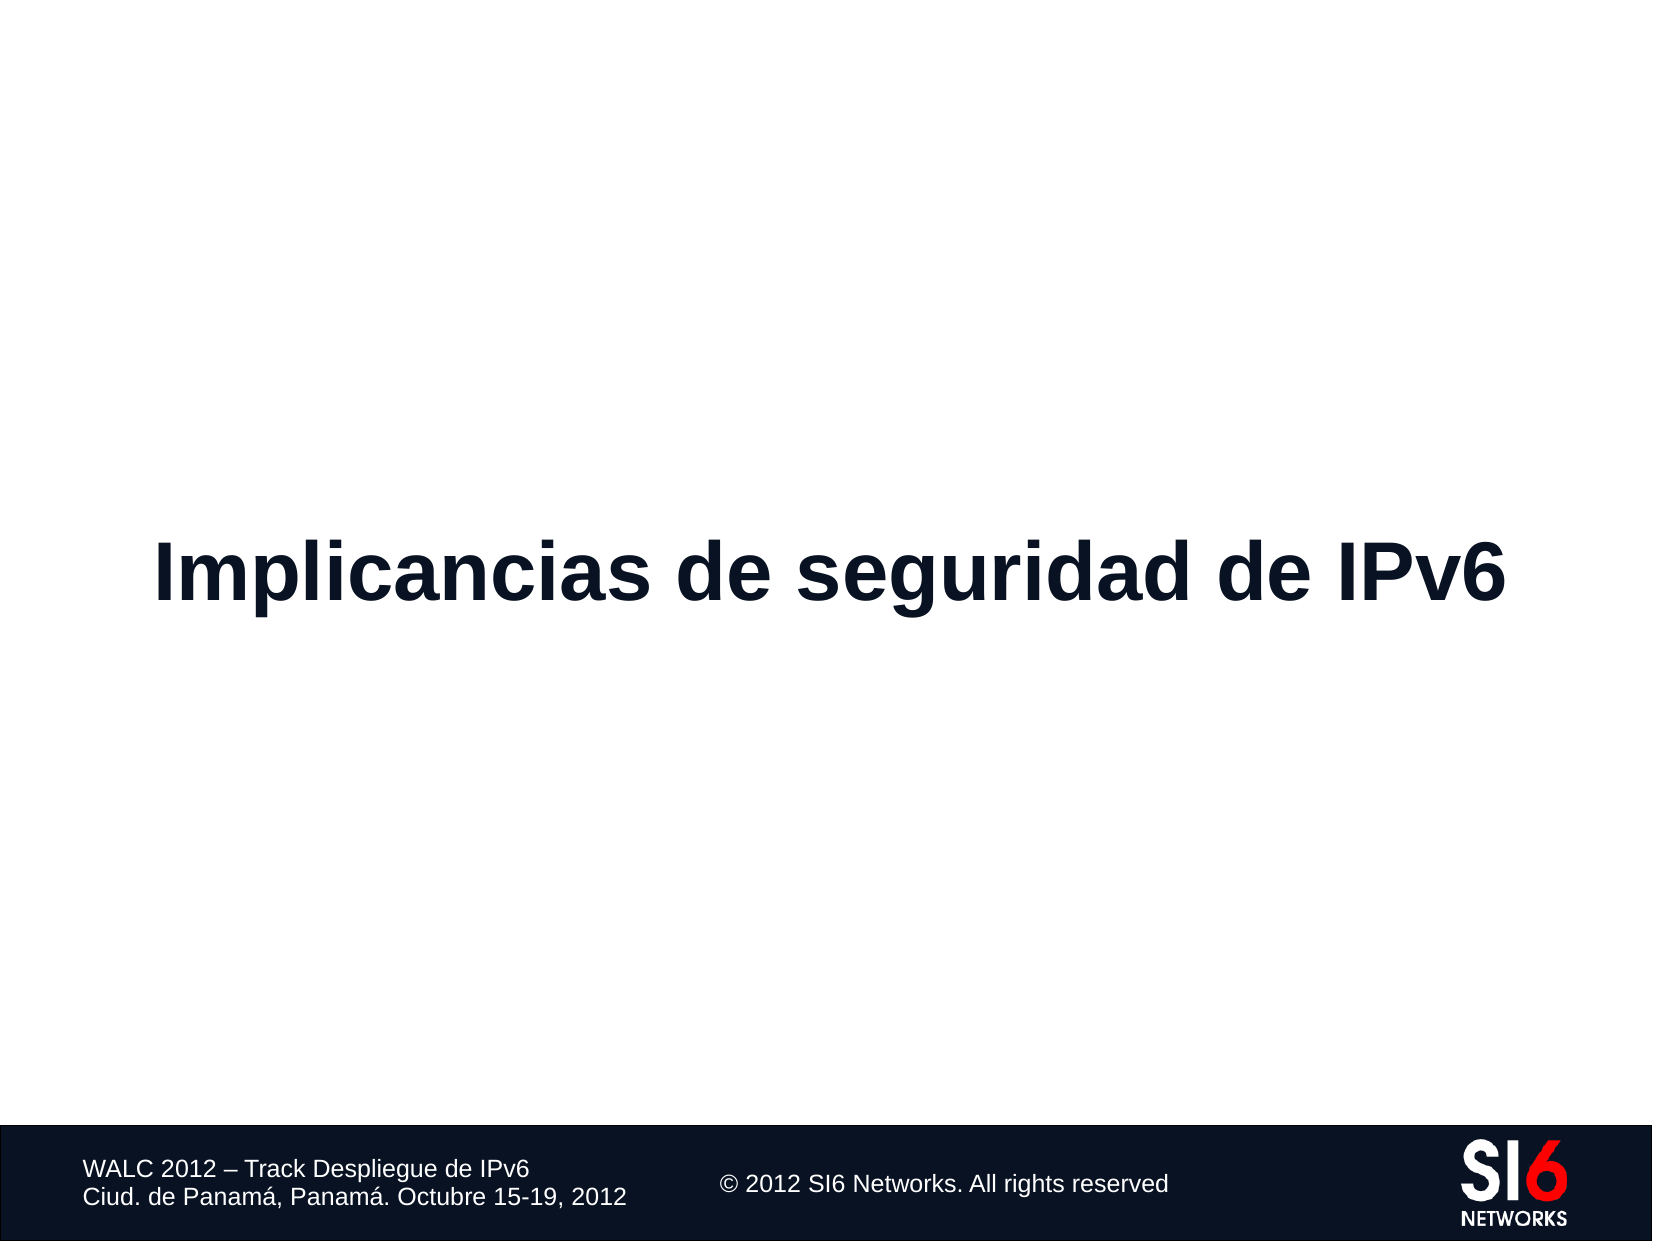

# Implicancias de seguridad de IPv6
Congreso de Seguridad en Computo 2011
14